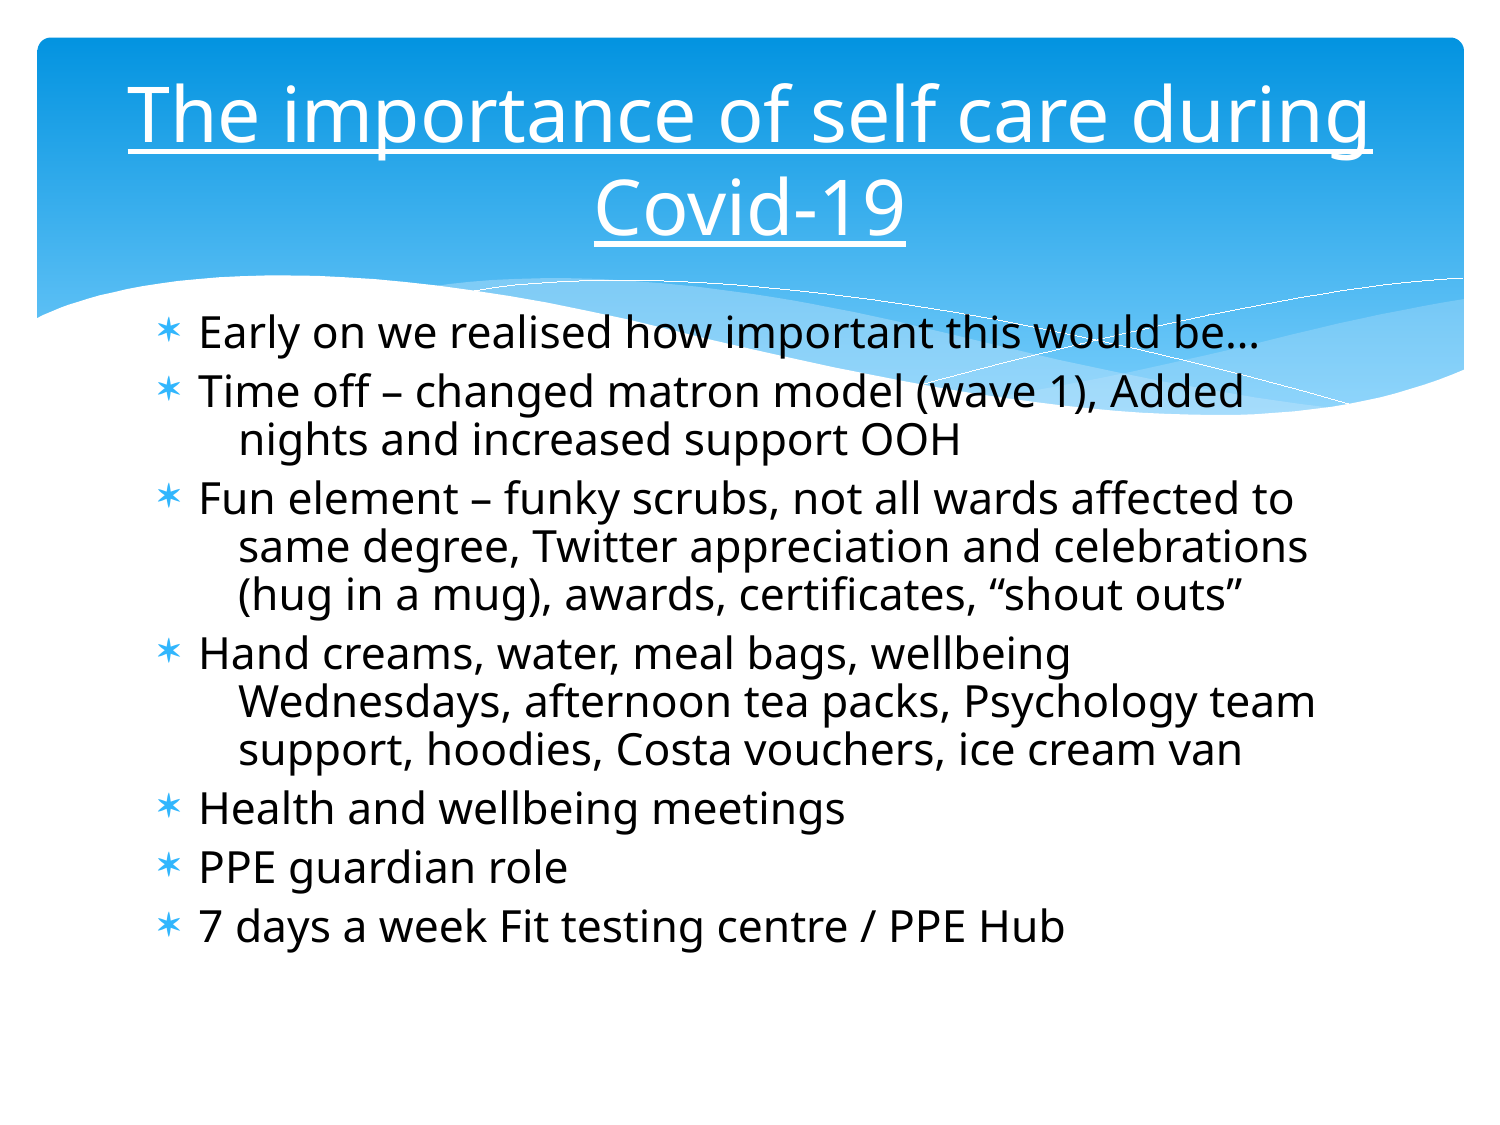

The importance of self care during Covid-19
# Early on we realised how important this would be…
Time off – changed matron model (wave 1), Added nights and increased support OOH
Fun element – funky scrubs, not all wards affected to same degree, Twitter appreciation and celebrations (hug in a mug), awards, certificates, “shout outs”
Hand creams, water, meal bags, wellbeing Wednesdays, afternoon tea packs, Psychology team support, hoodies, Costa vouchers, ice cream van
Health and wellbeing meetings
PPE guardian role
7 days a week Fit testing centre / PPE Hub